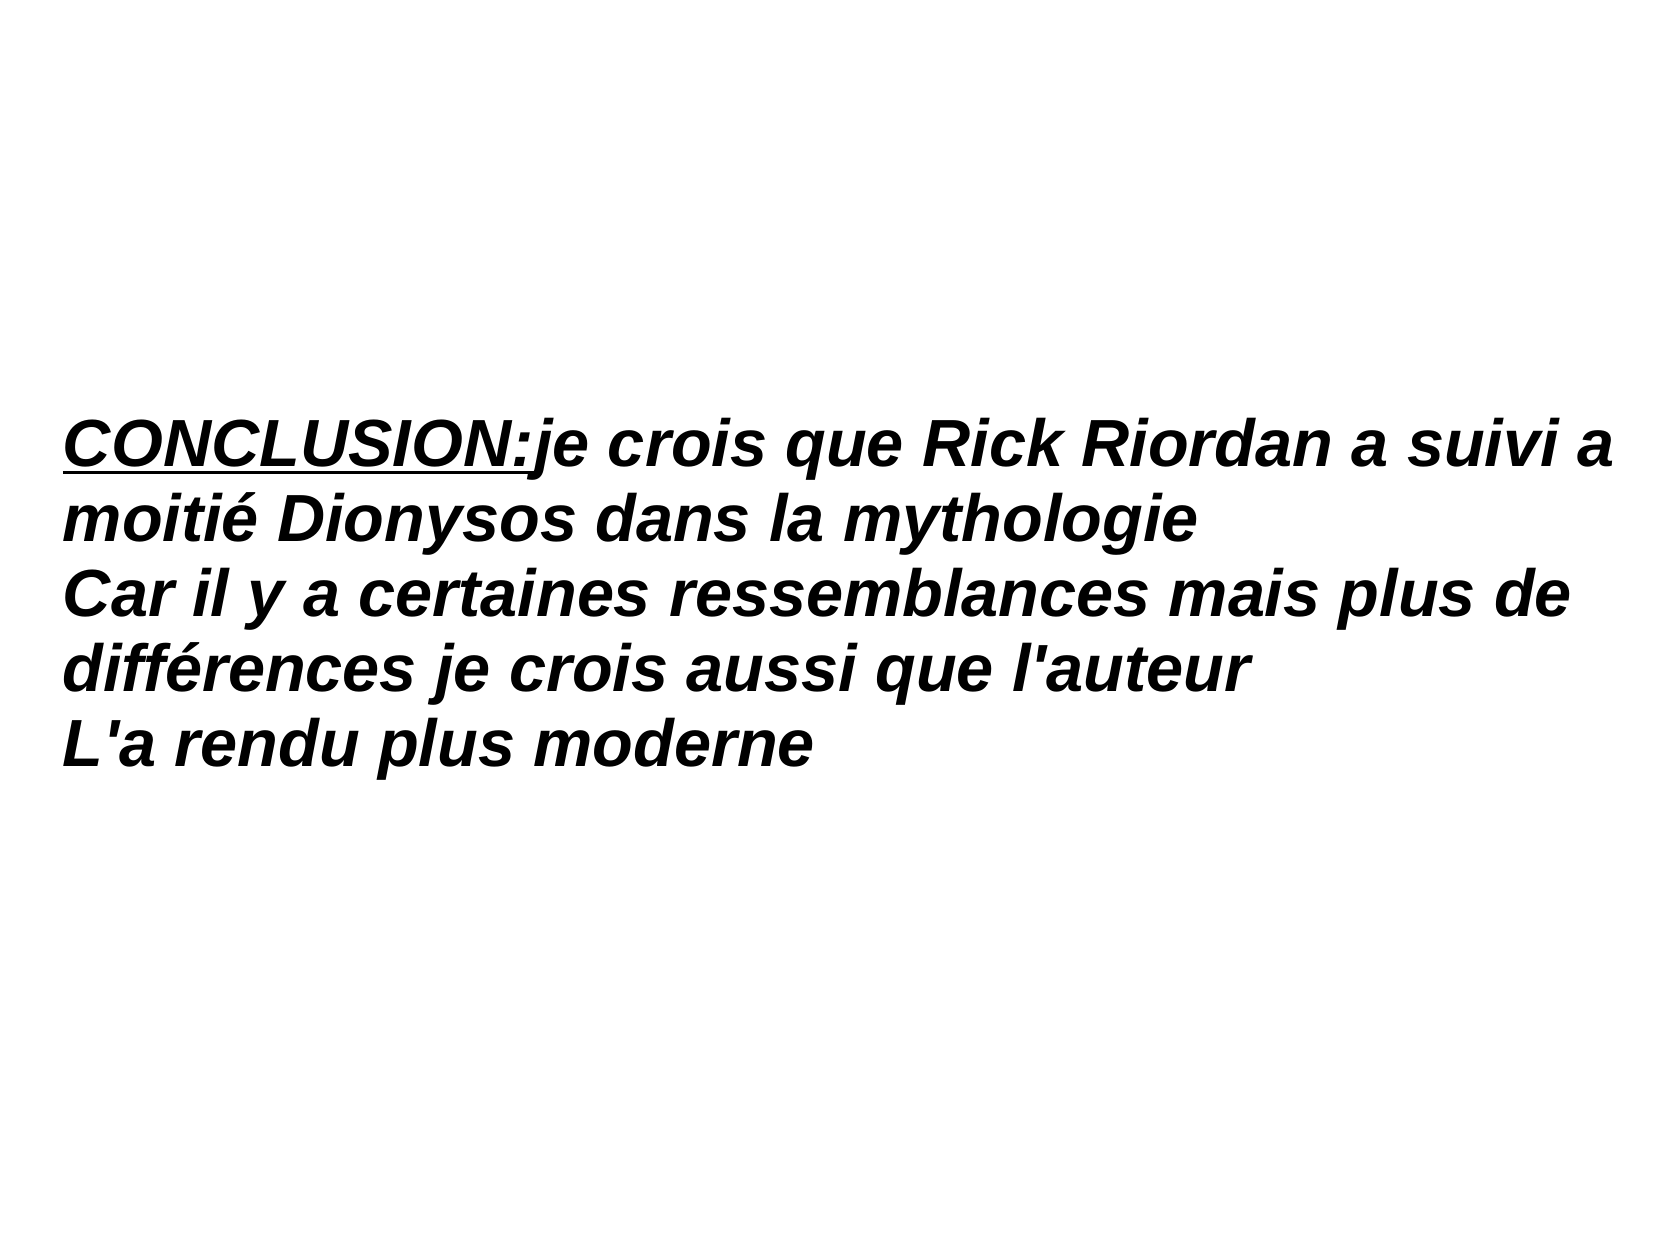

CONCLUSION:je crois que Rick Riordan a suivi a moitié Dionysos dans la mythologie
Car il y a certaines ressemblances mais plus de différences je crois aussi que l'auteur
L'a rendu plus moderne